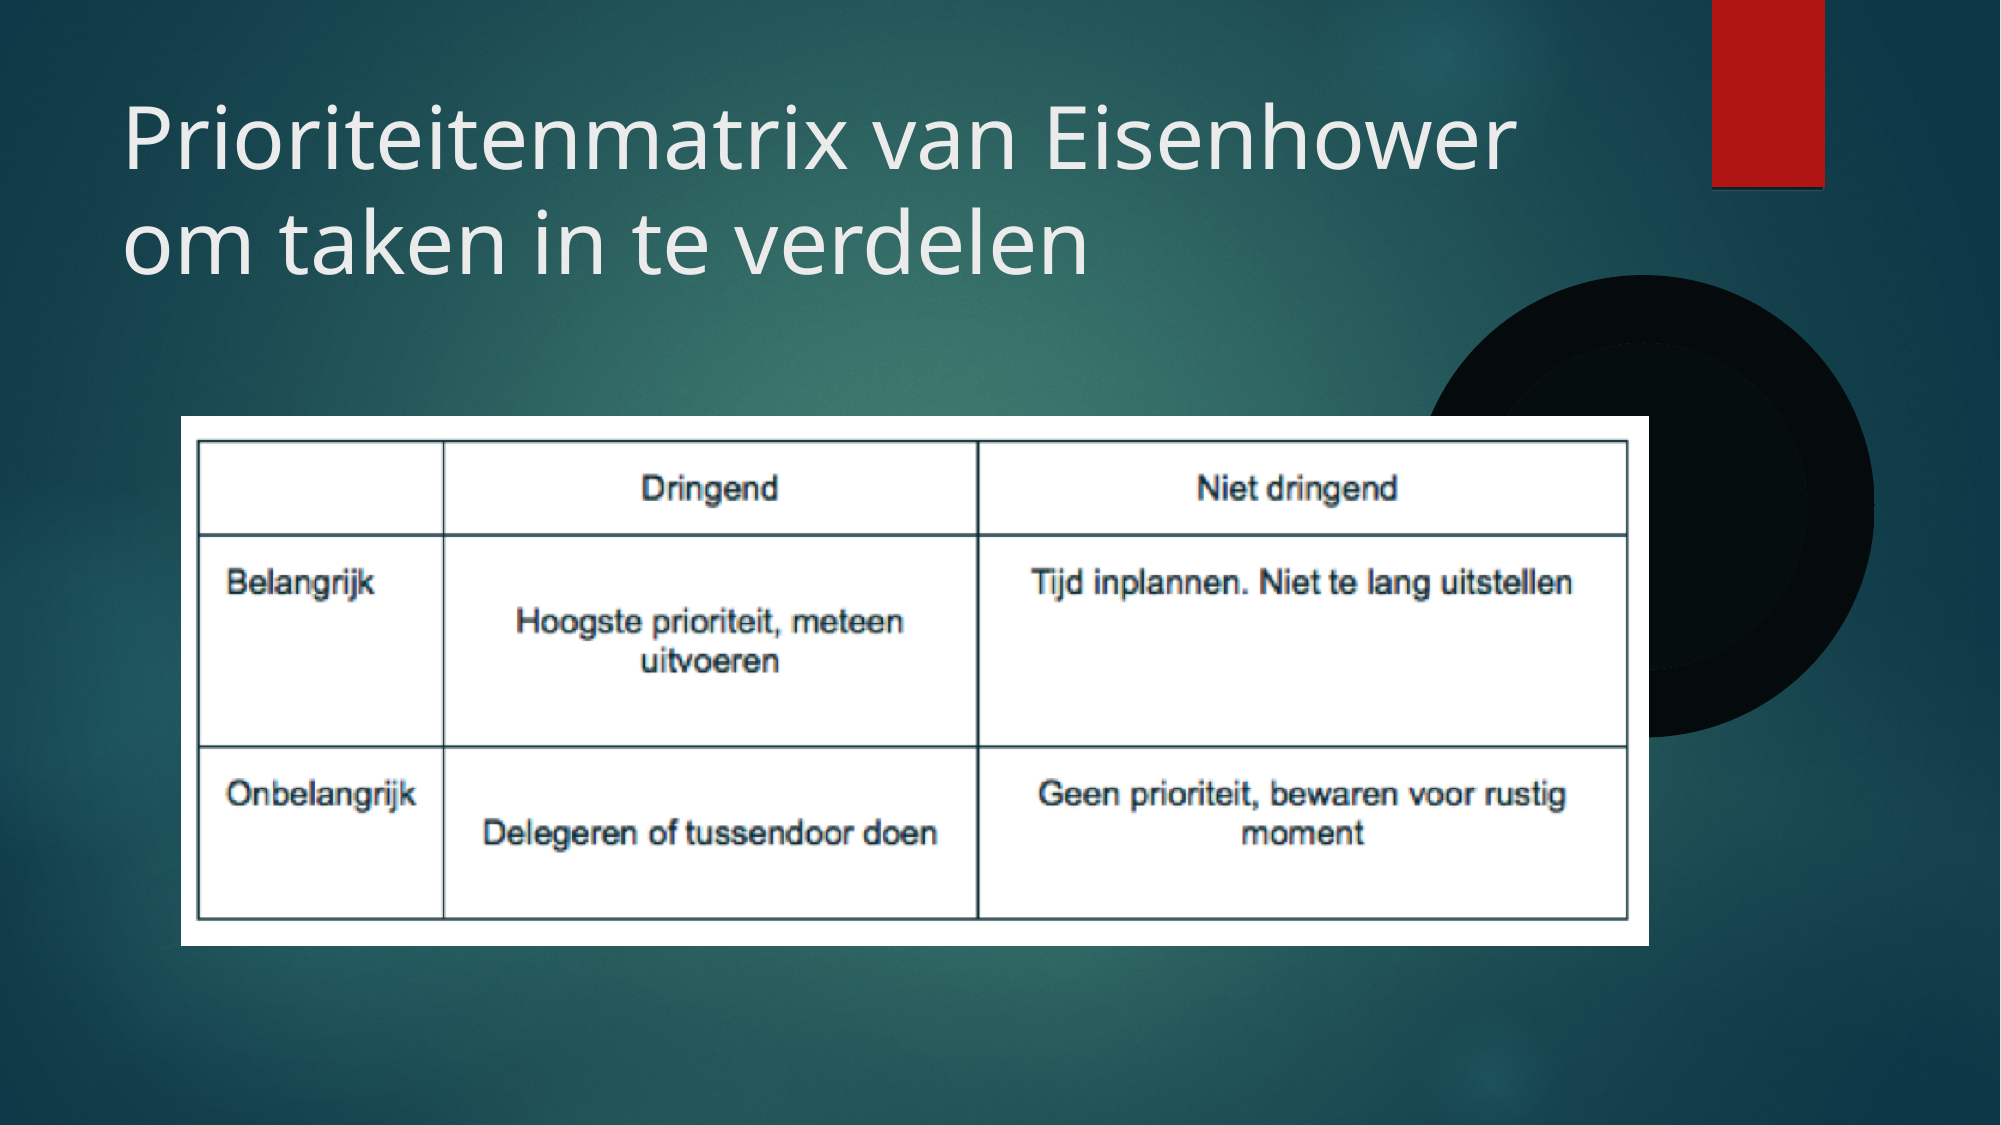

# Prioriteitenmatrix van Eisenhower om taken in te verdelen